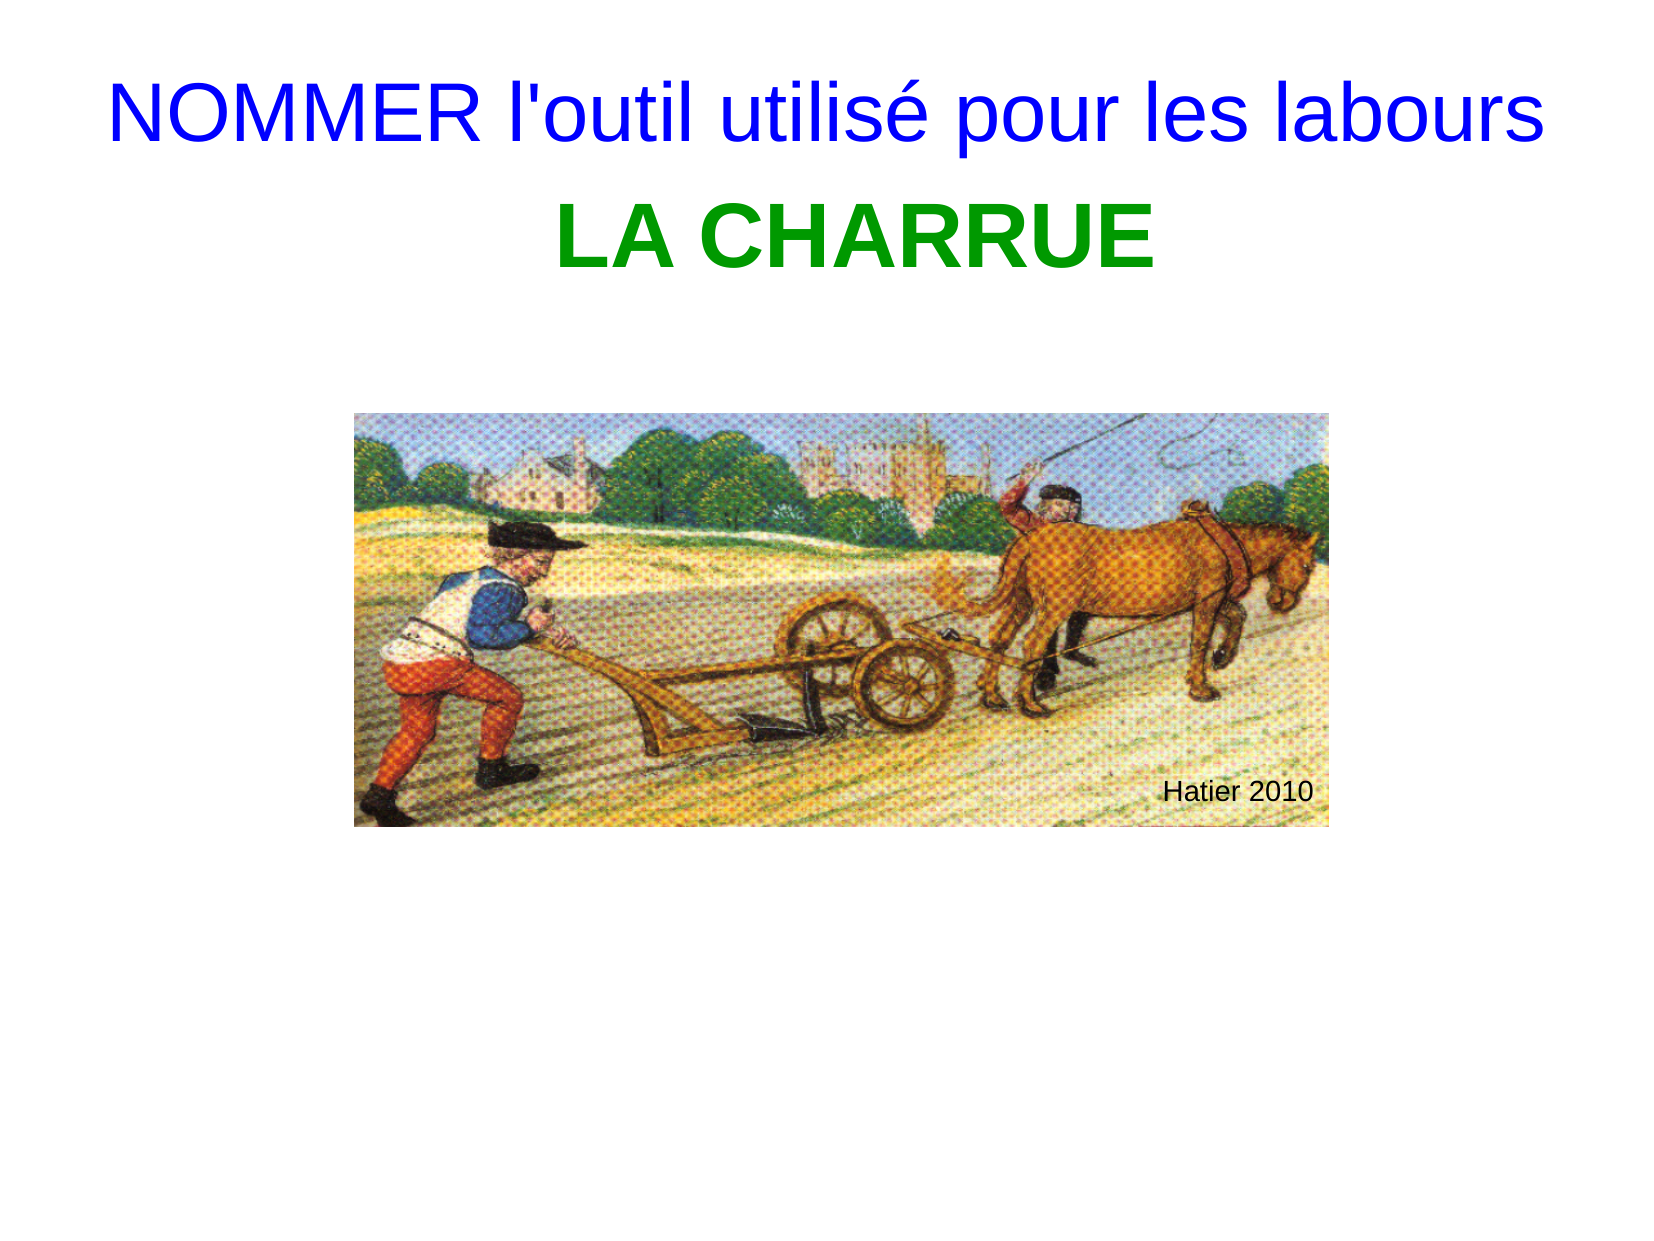

NOMMER l'outil utilisé pour les labours
LA CHARRUE
Hatier 2010